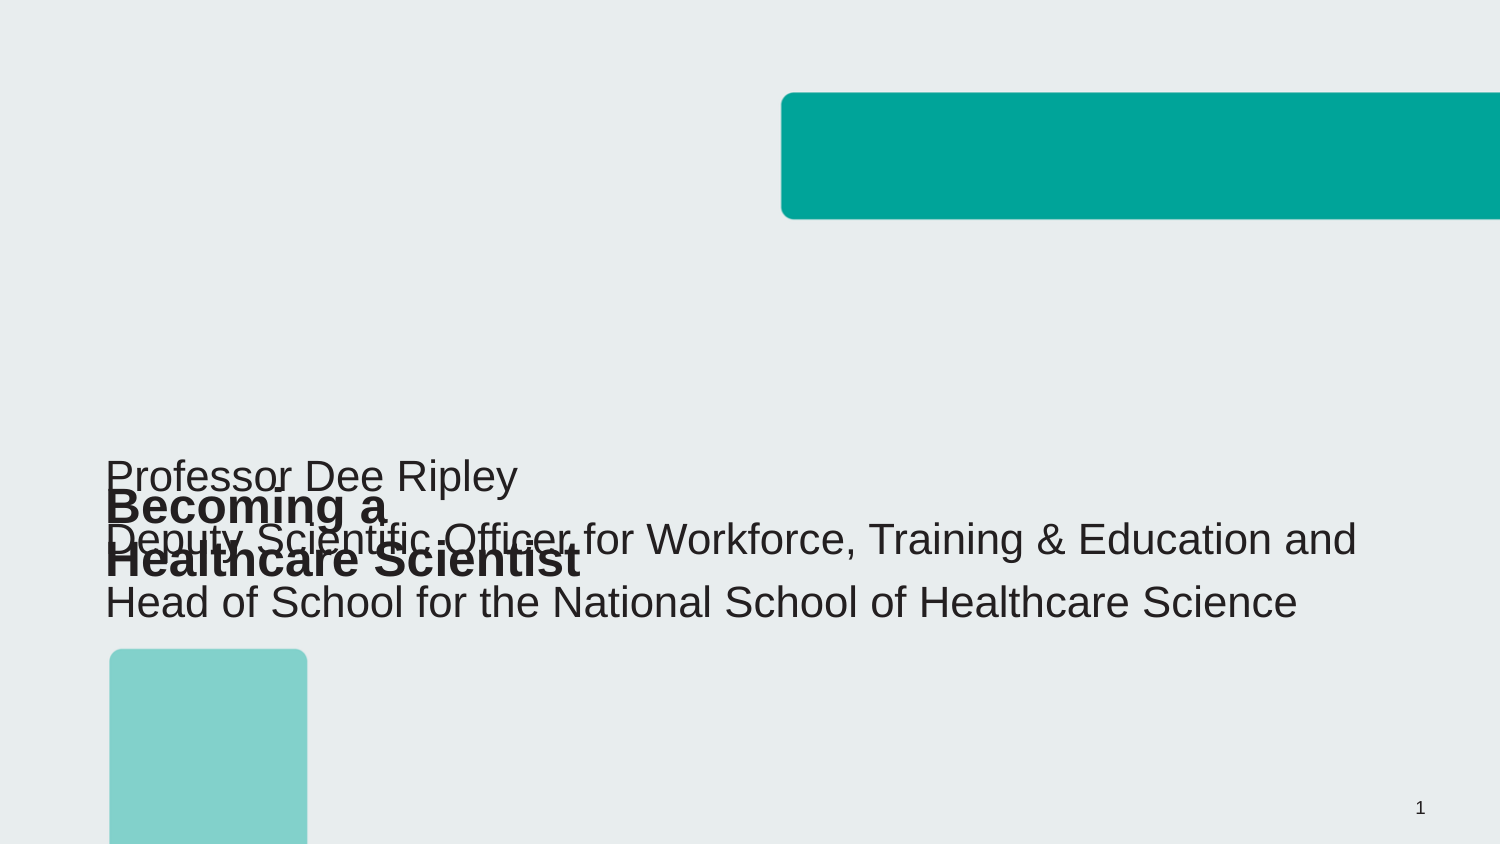

Professor Dee Ripley
Deputy Scientific Officer for Workforce, Training & Education and
Head of School for the National School of Healthcare Science
# Becoming a Healthcare Scientist